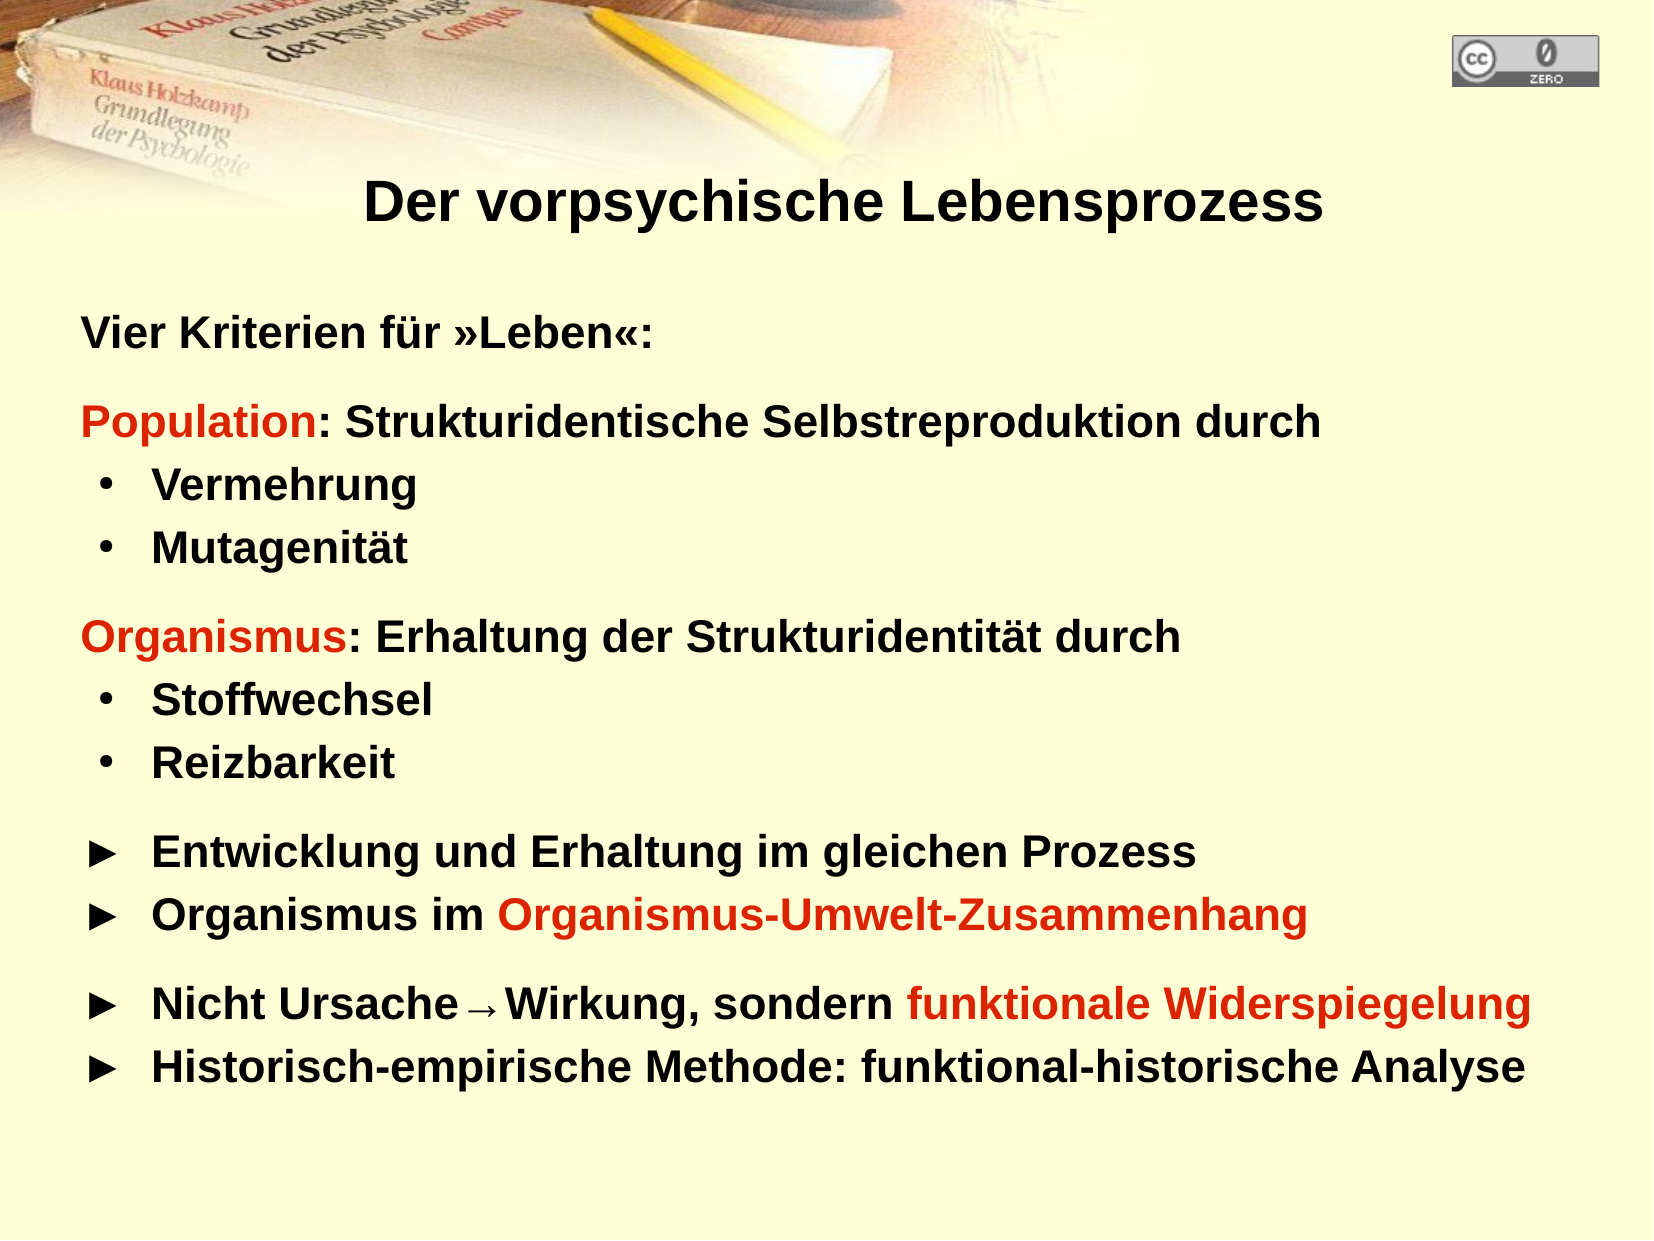

# Der vorpsychische Lebensprozess
Vier Kriterien für »Leben«:
Population: Strukturidentische Selbstreproduktion durch
Vermehrung
Mutagenität
Organismus: Erhaltung der Strukturidentität durch
Stoffwechsel
Reizbarkeit
►	Entwicklung und Erhaltung im gleichen Prozess
►	Organismus im Organismus-Umwelt-Zusammenhang
►	Nicht Ursache→Wirkung, sondern funktionale Widerspiegelung
►	Historisch-empirische Methode: funktional-historische Analyse